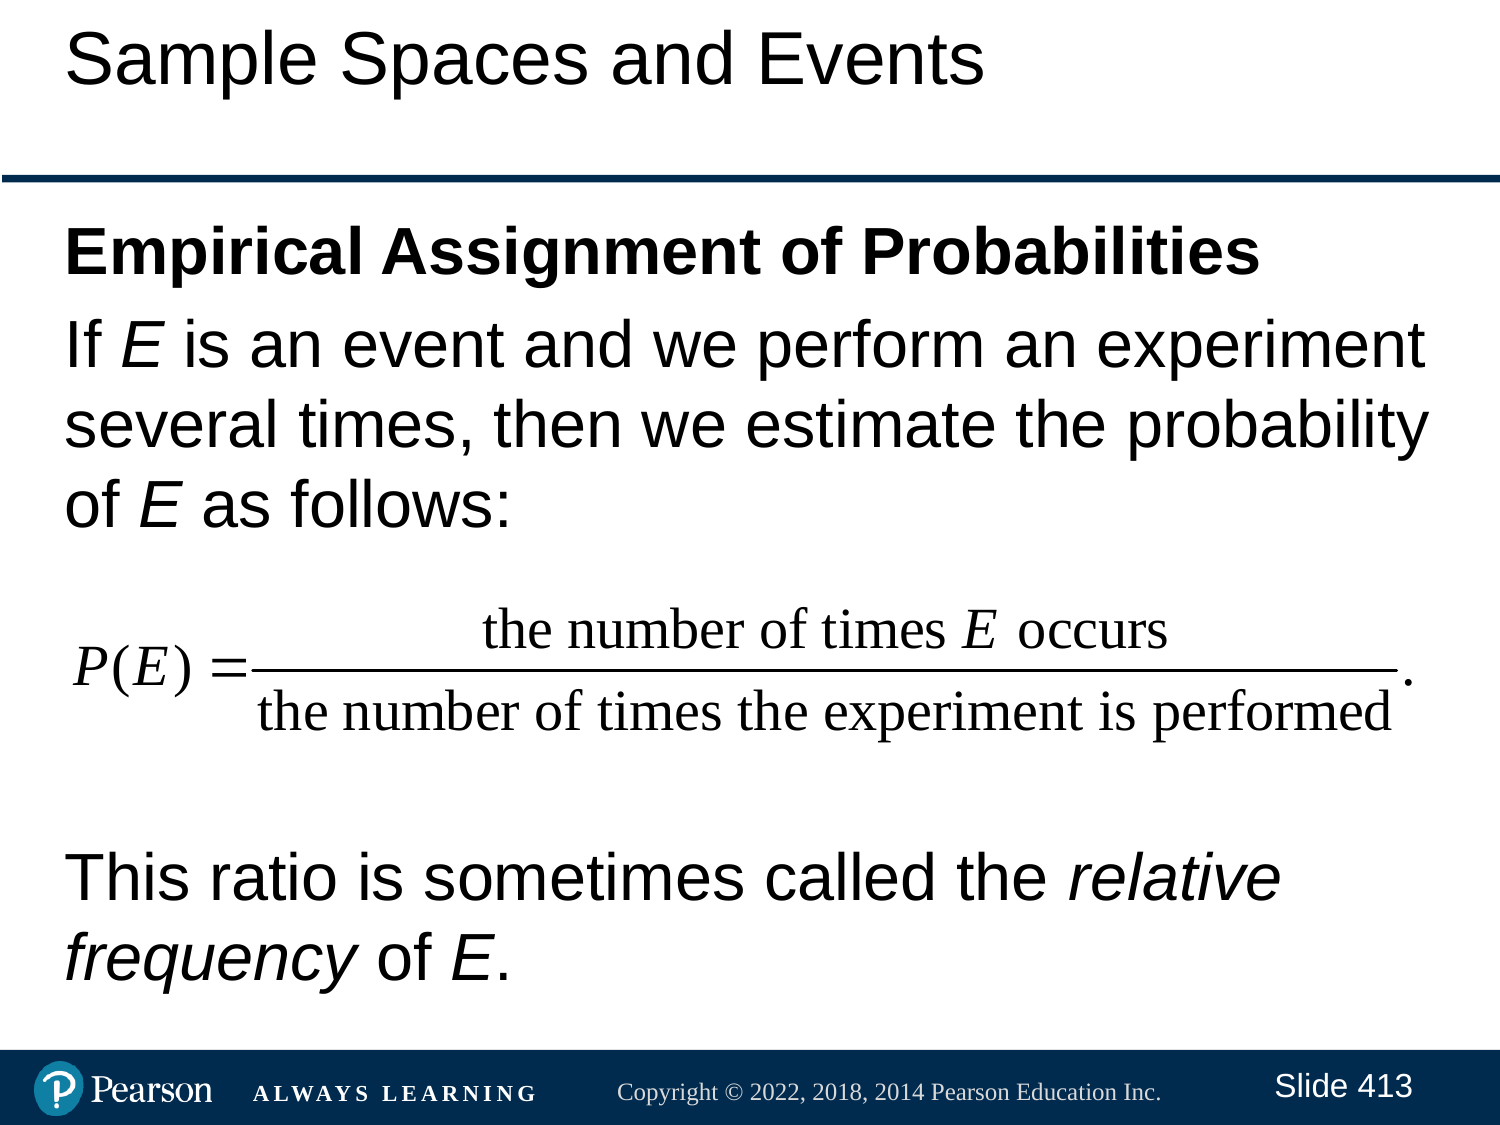

# Sample Spaces and Events
Empirical Assignment of Probabilities
If E is an event and we perform an experiment several times, then we estimate the probability of E as follows:
This ratio is sometimes called the relative frequency of E.